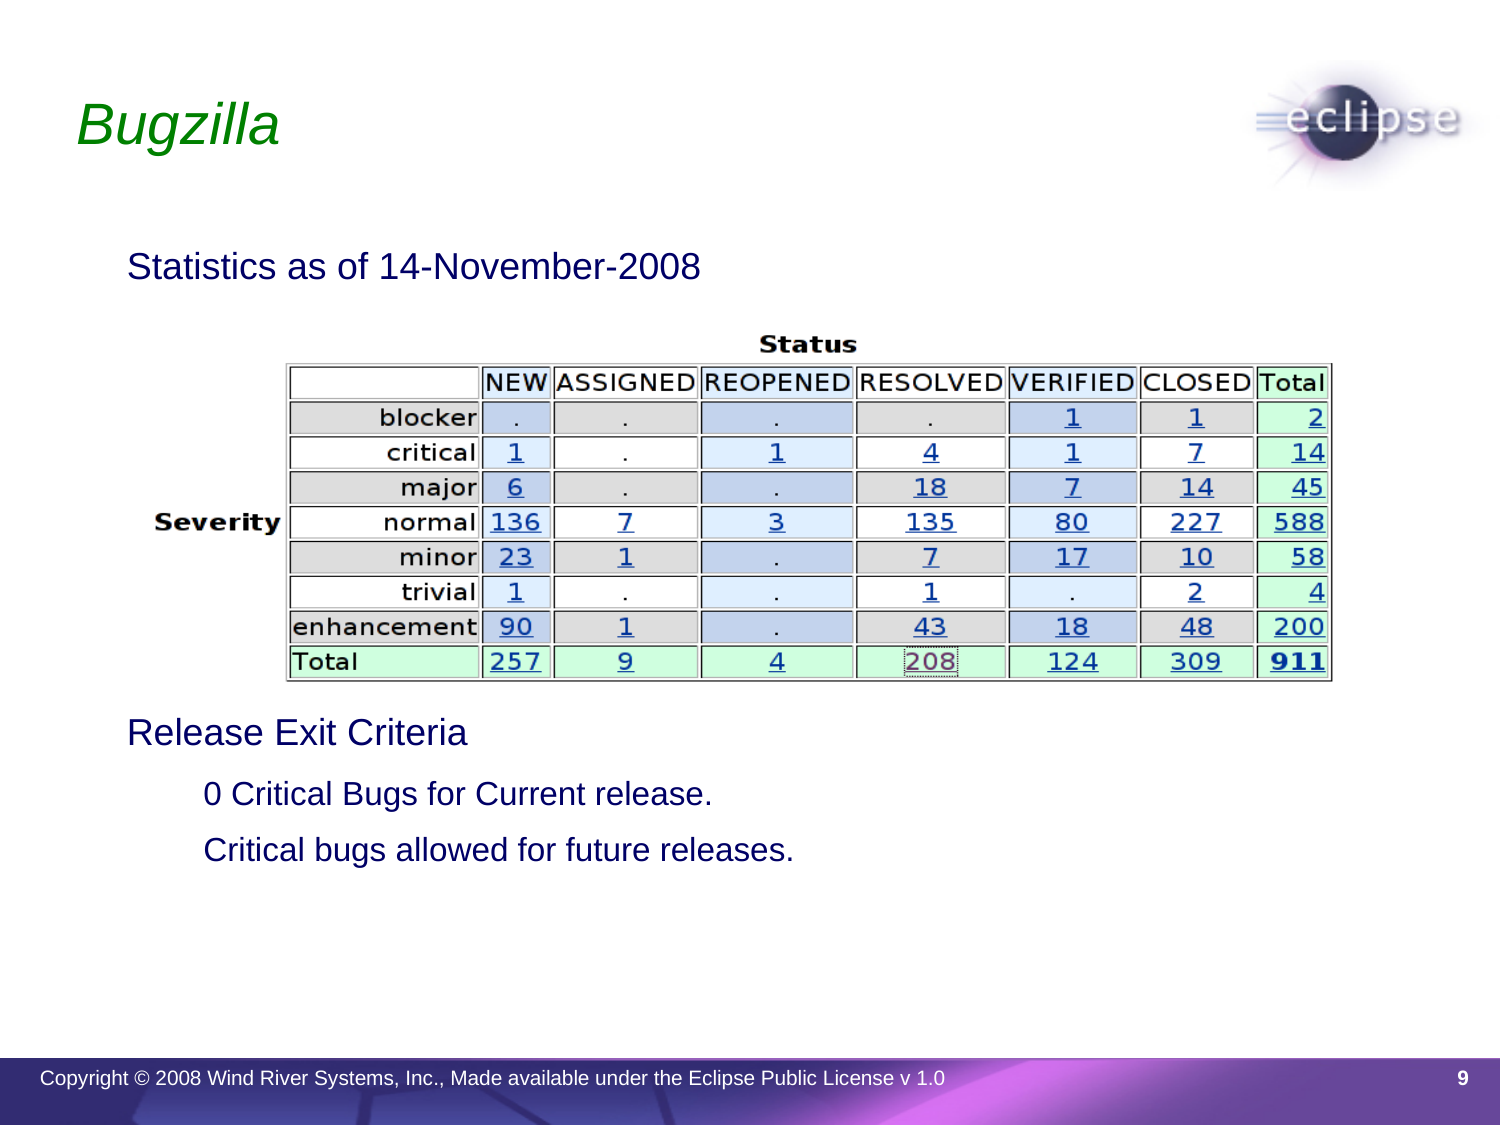

# Bugzilla
Statistics as of 14-November-2008
Release Exit Criteria
0 Critical Bugs for Current release.
Critical bugs allowed for future releases.